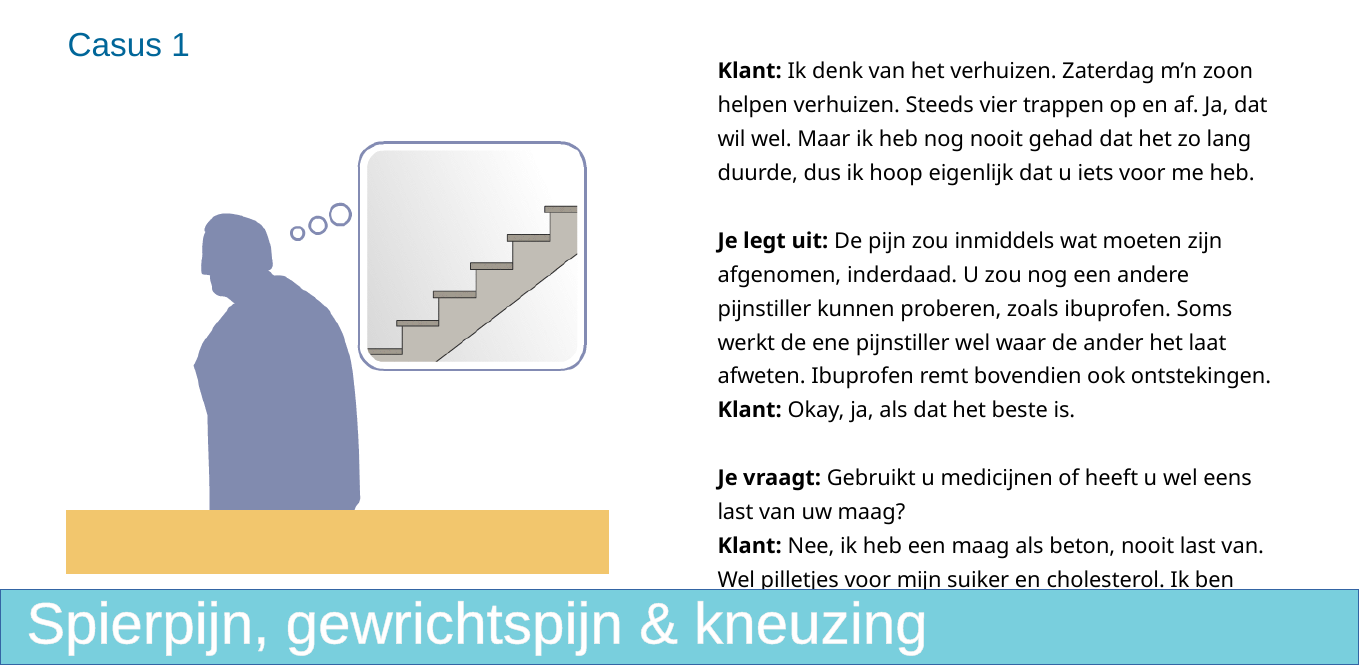

# Casus 1
Klant: Ik denk van het verhuizen. Zaterdag m’n zoon helpen verhuizen. Steeds vier trappen op en af. Ja, dat wil wel. Maar ik heb nog nooit gehad dat het zo lang duurde, dus ik hoop eigenlijk dat u iets voor me heb.
Je legt uit: De pijn zou inmiddels wat moeten zijn afgenomen, inderdaad. U zou nog een andere pijnstiller kunnen proberen, zoals ibuprofen. Soms werkt de ene pijnstiller wel waar de ander het laat afweten. Ibuprofen remt bovendien ook ontstekingen.
Klant: Okay, ja, als dat het beste is.
Je vraagt: Gebruikt u medicijnen of heeft u wel eens last van uw maag?
Klant: Nee, ik heb een maag als beton, nooit last van. Wel pilletjes voor mijn suiker en cholesterol. Ik ben klant hier, hoor. Dus als het goed is staat het allemaal bij jullie in de computer.
Spierpijn, gewrichtspijn & kneuzing